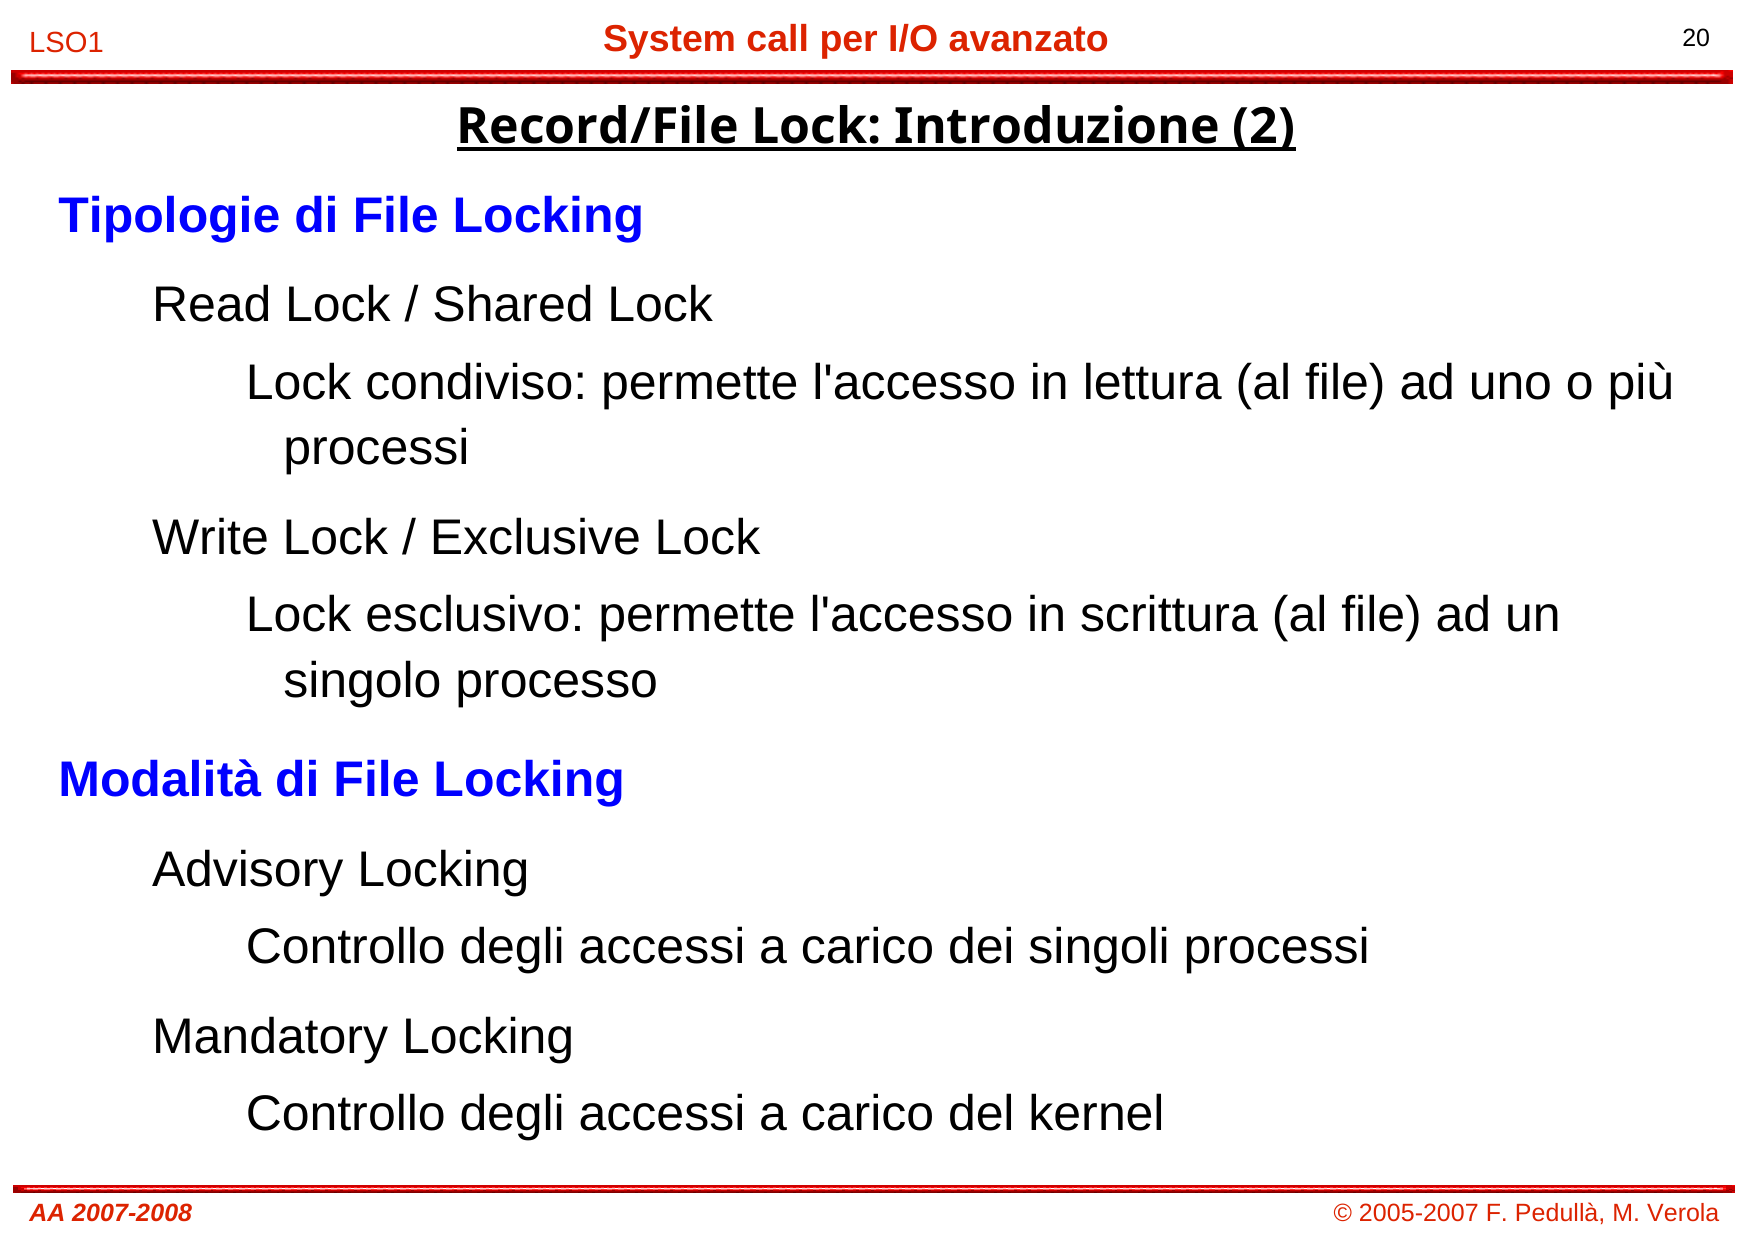

# Record/File Lock: Introduzione (2)
Tipologie di File Locking
Read Lock / Shared Lock
Lock condiviso: permette l'accesso in lettura (al file) ad uno o più processi
Write Lock / Exclusive Lock
Lock esclusivo: permette l'accesso in scrittura (al file) ad un singolo processo
Modalità di File Locking
Advisory Locking
Controllo degli accessi a carico dei singoli processi
Mandatory Locking
Controllo degli accessi a carico del kernel